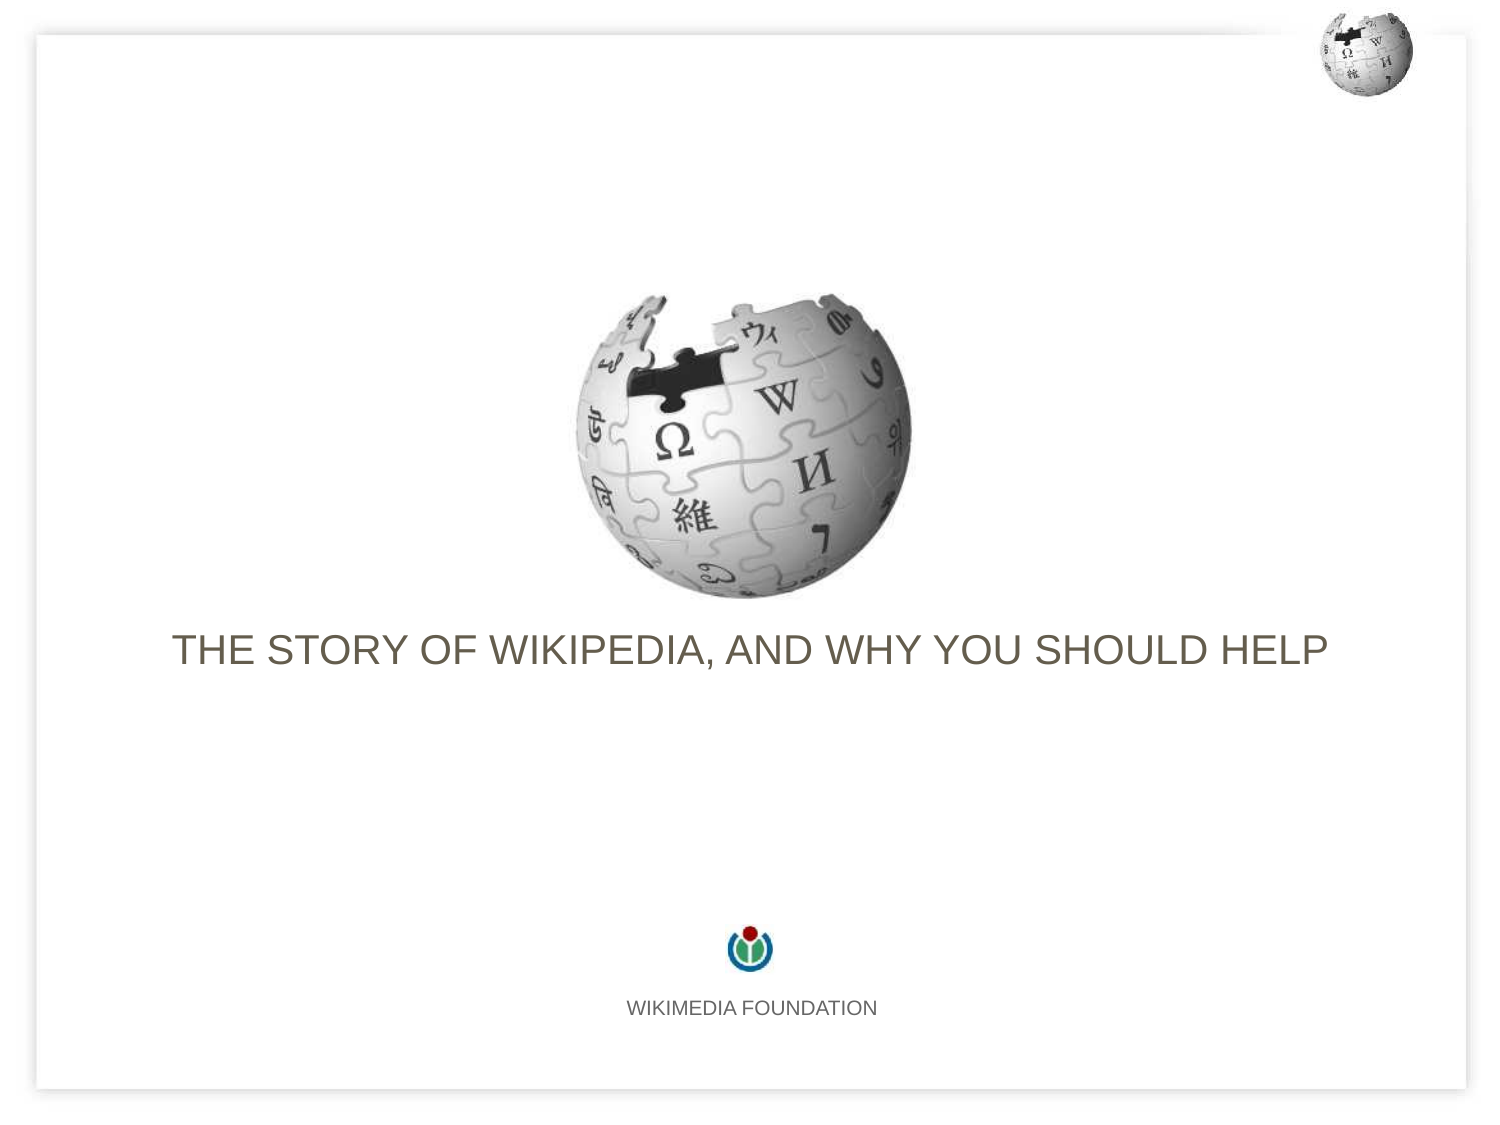

THE STORY OF WIKIPEDIA, AND WHY YOU SHOULD HELP
WIKIMEDIA FOUNDATION